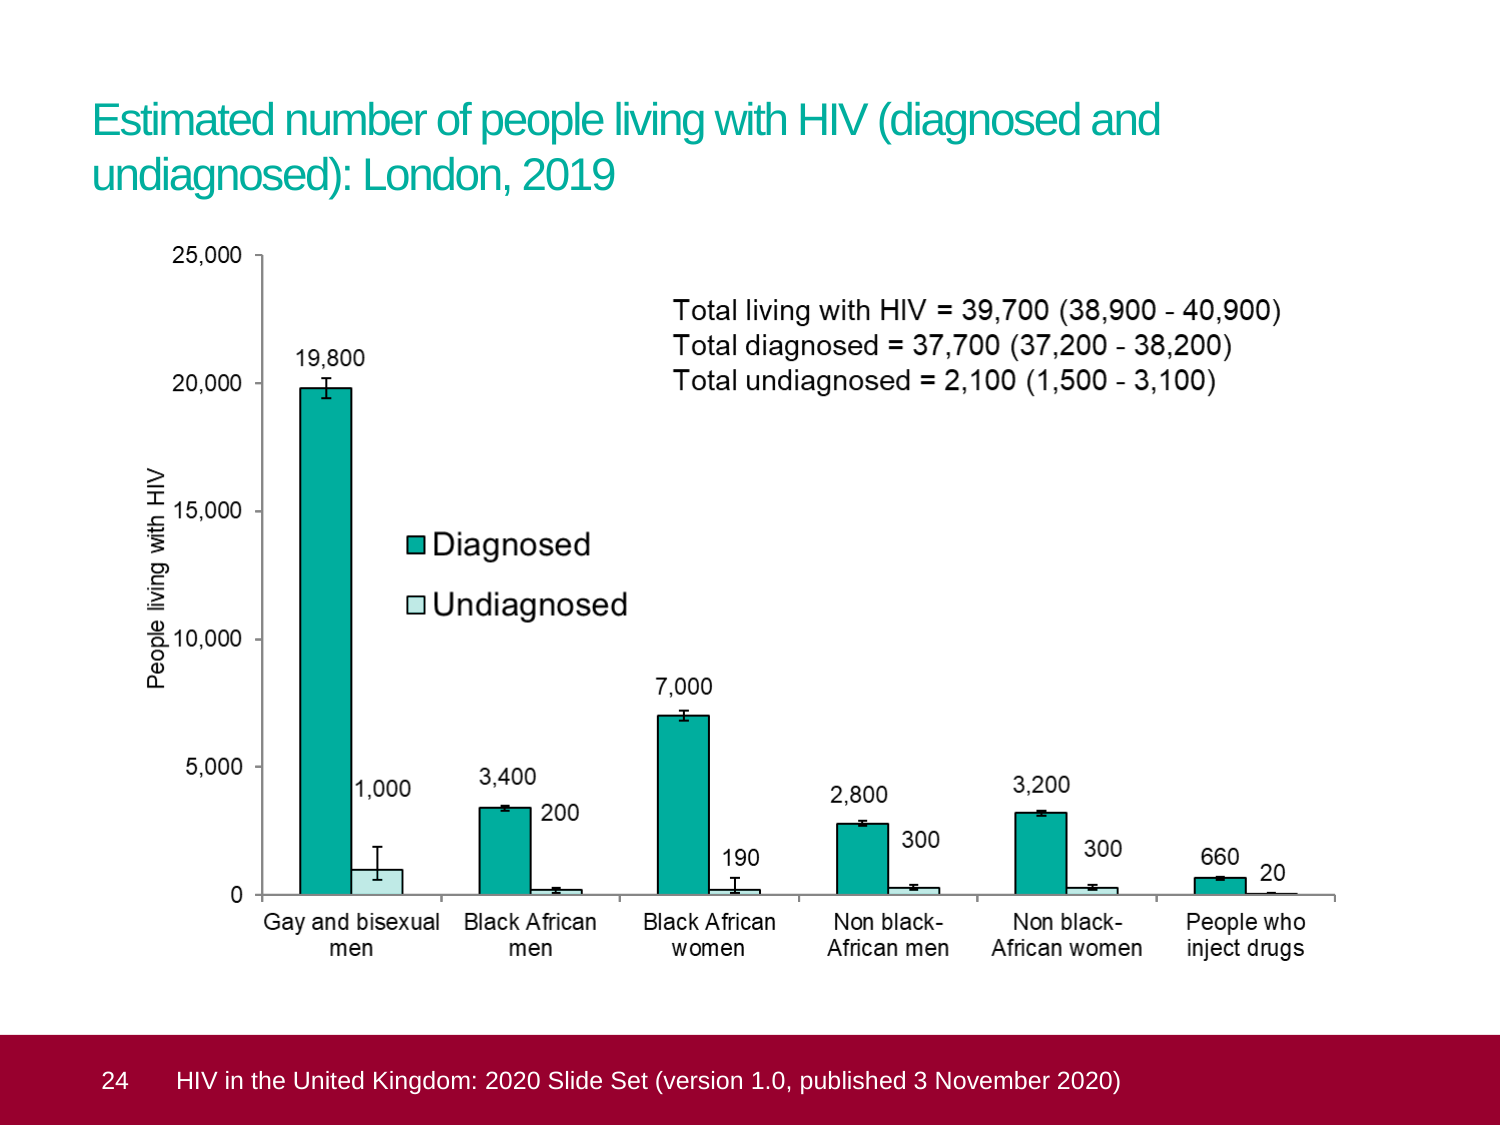

# Estimated number of people living with HIV (diagnosed and undiagnosed): London, 2019
 2
HIV in the United Kingdom: 2020 Slide Set (version 1.0, published 3 November 2020)